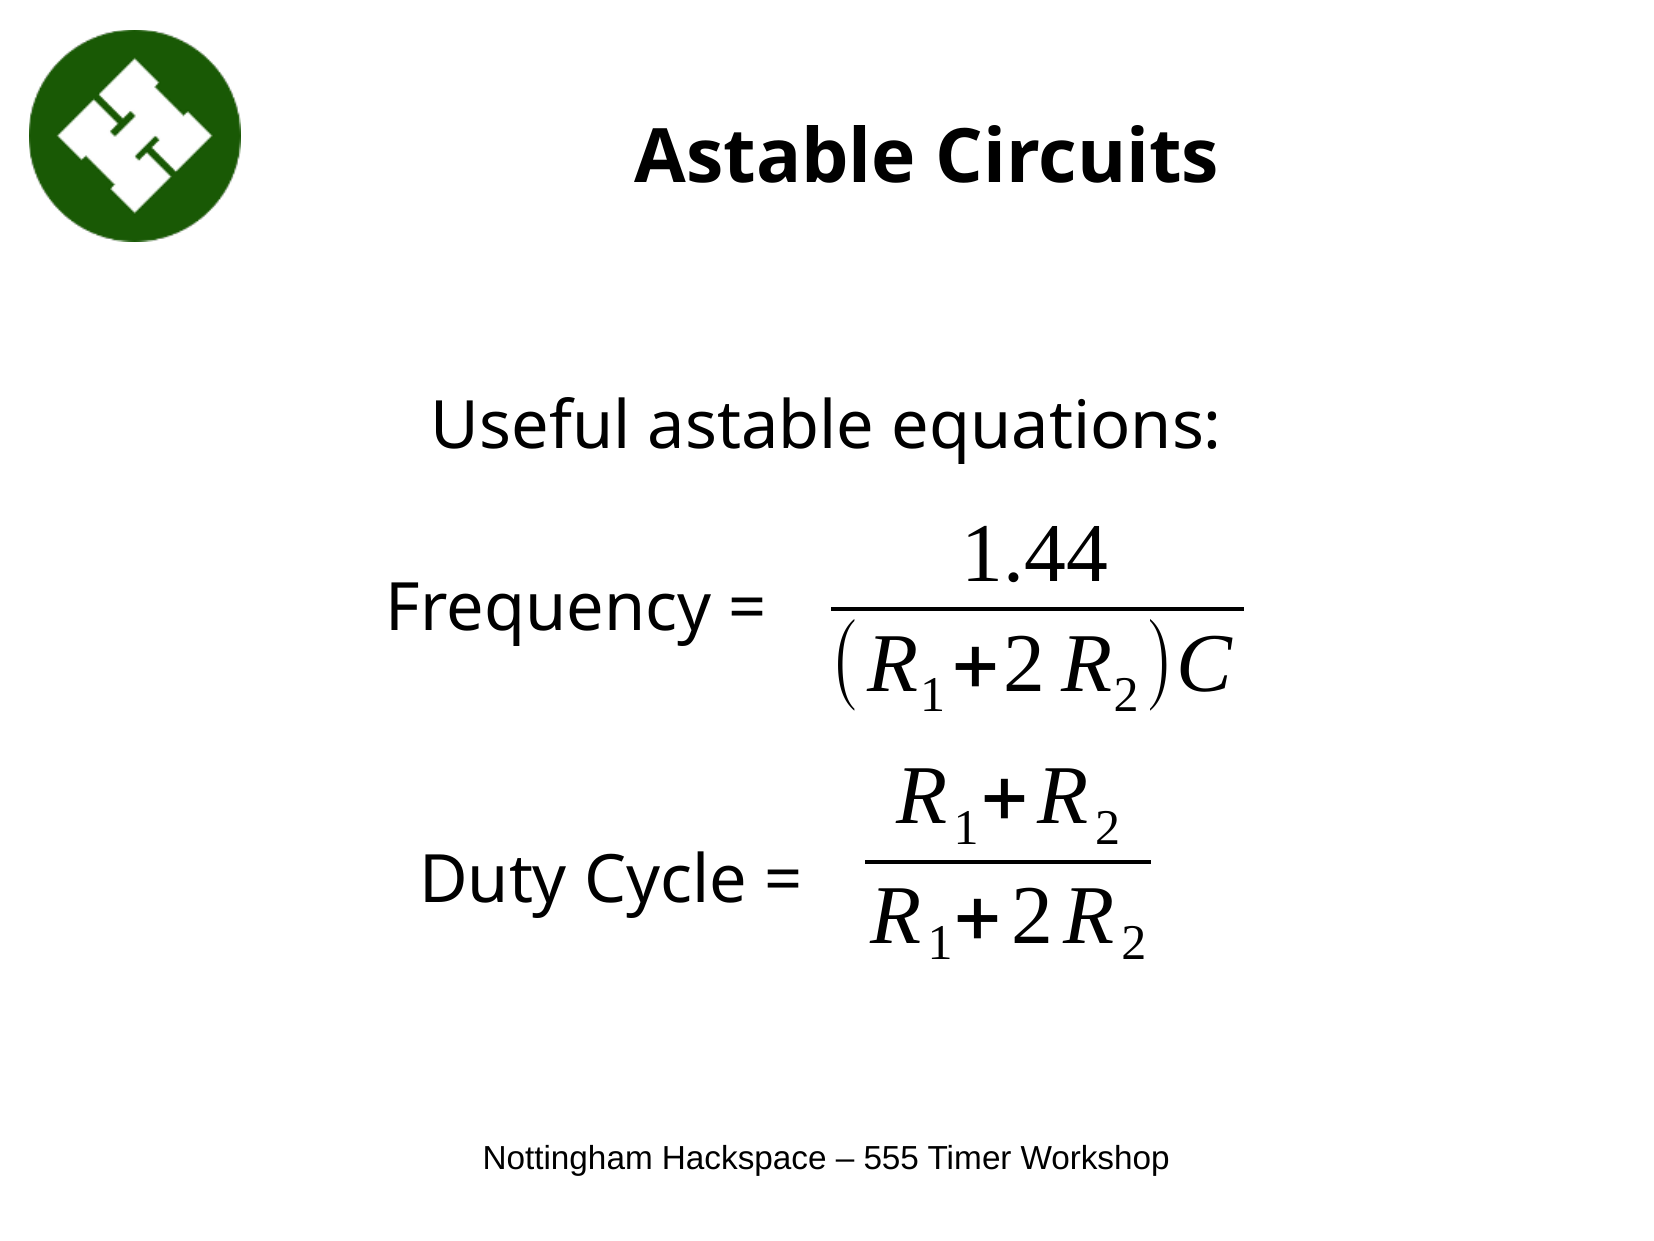

# Astable Circuits
Useful astable equations:
Frequency =
Duty Cycle =
Nottinghack Elecronics - 555 Timer